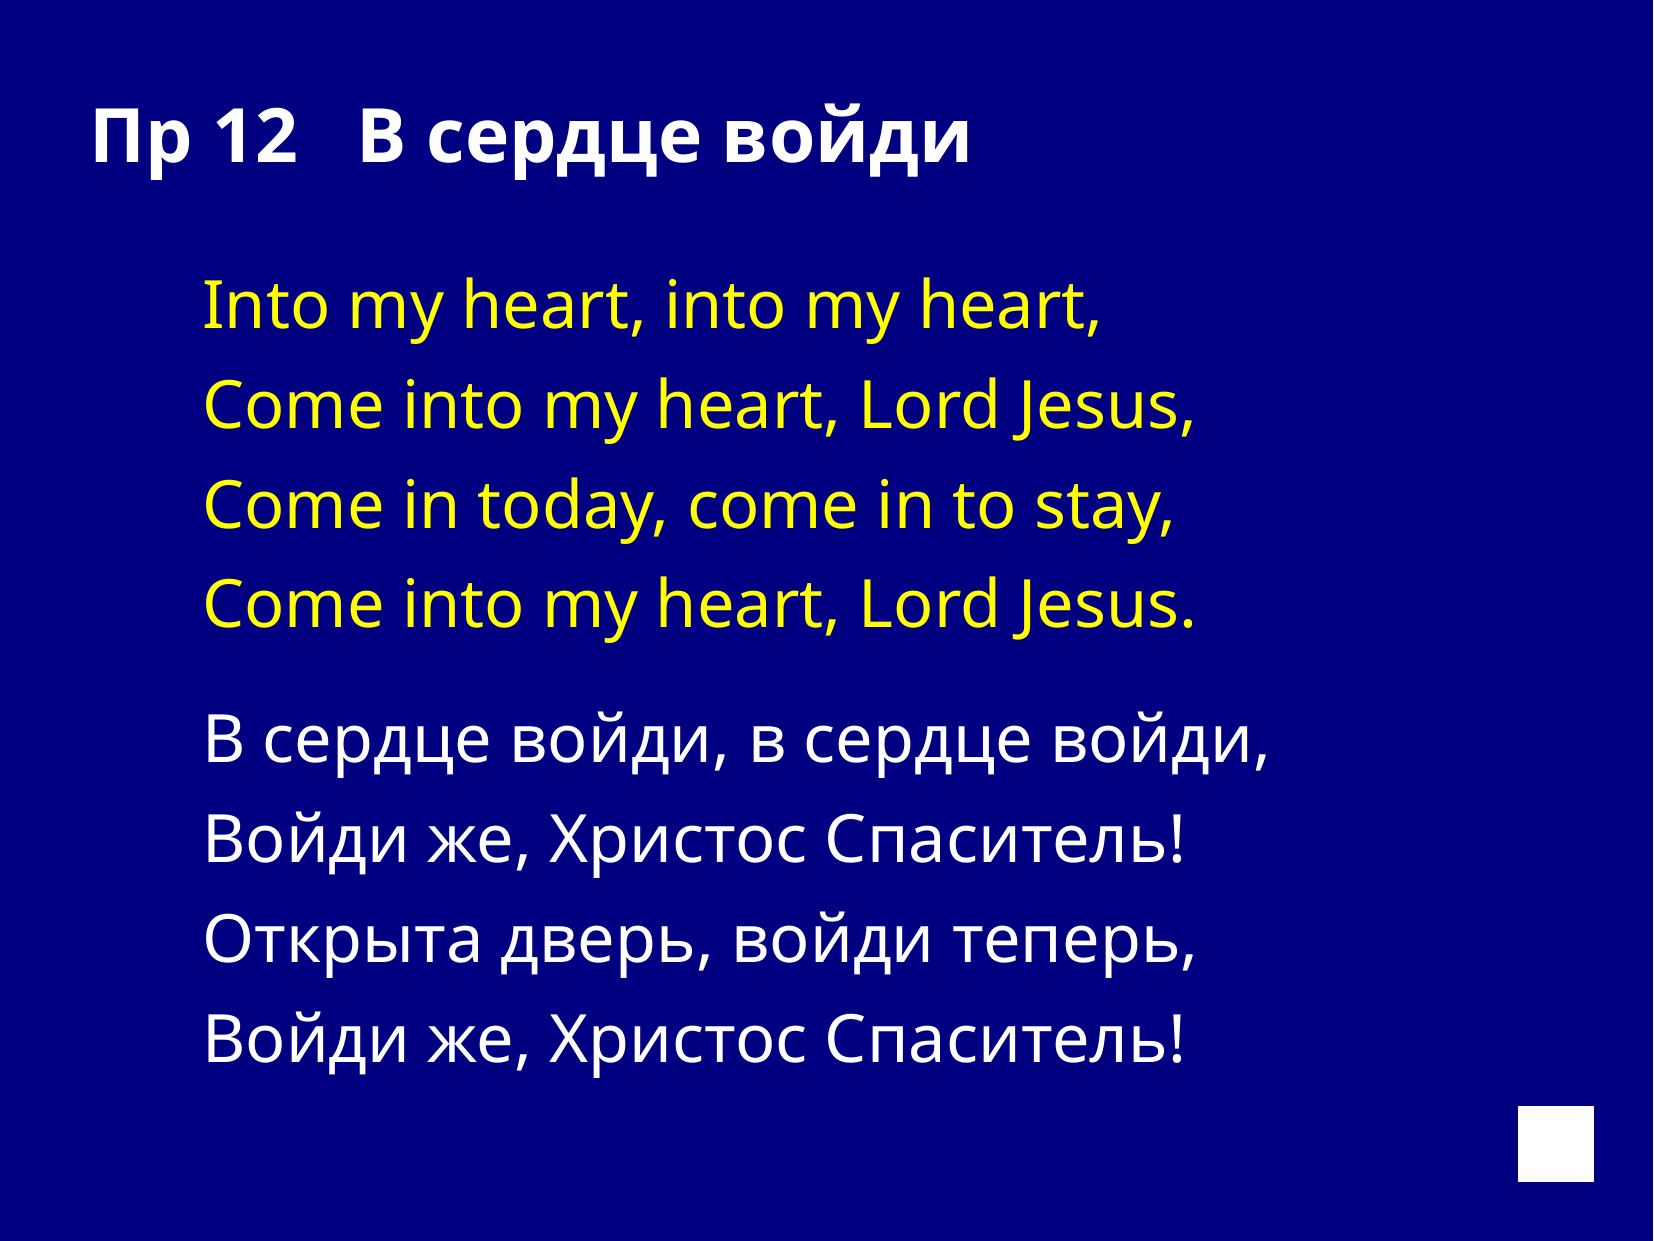

Пр 12 В сердце войди
	Into my heart, into my heart,
	Come into my heart, Lord Jesus,
	Come in today, come in to stay,
	Come into my heart, Lord Jesus.
	В сердце войди, в сердце войди,
	Войди же, Христос Спаситель!
	Открыта дверь, войди теперь,
	Войди же, Христос Спаситель!